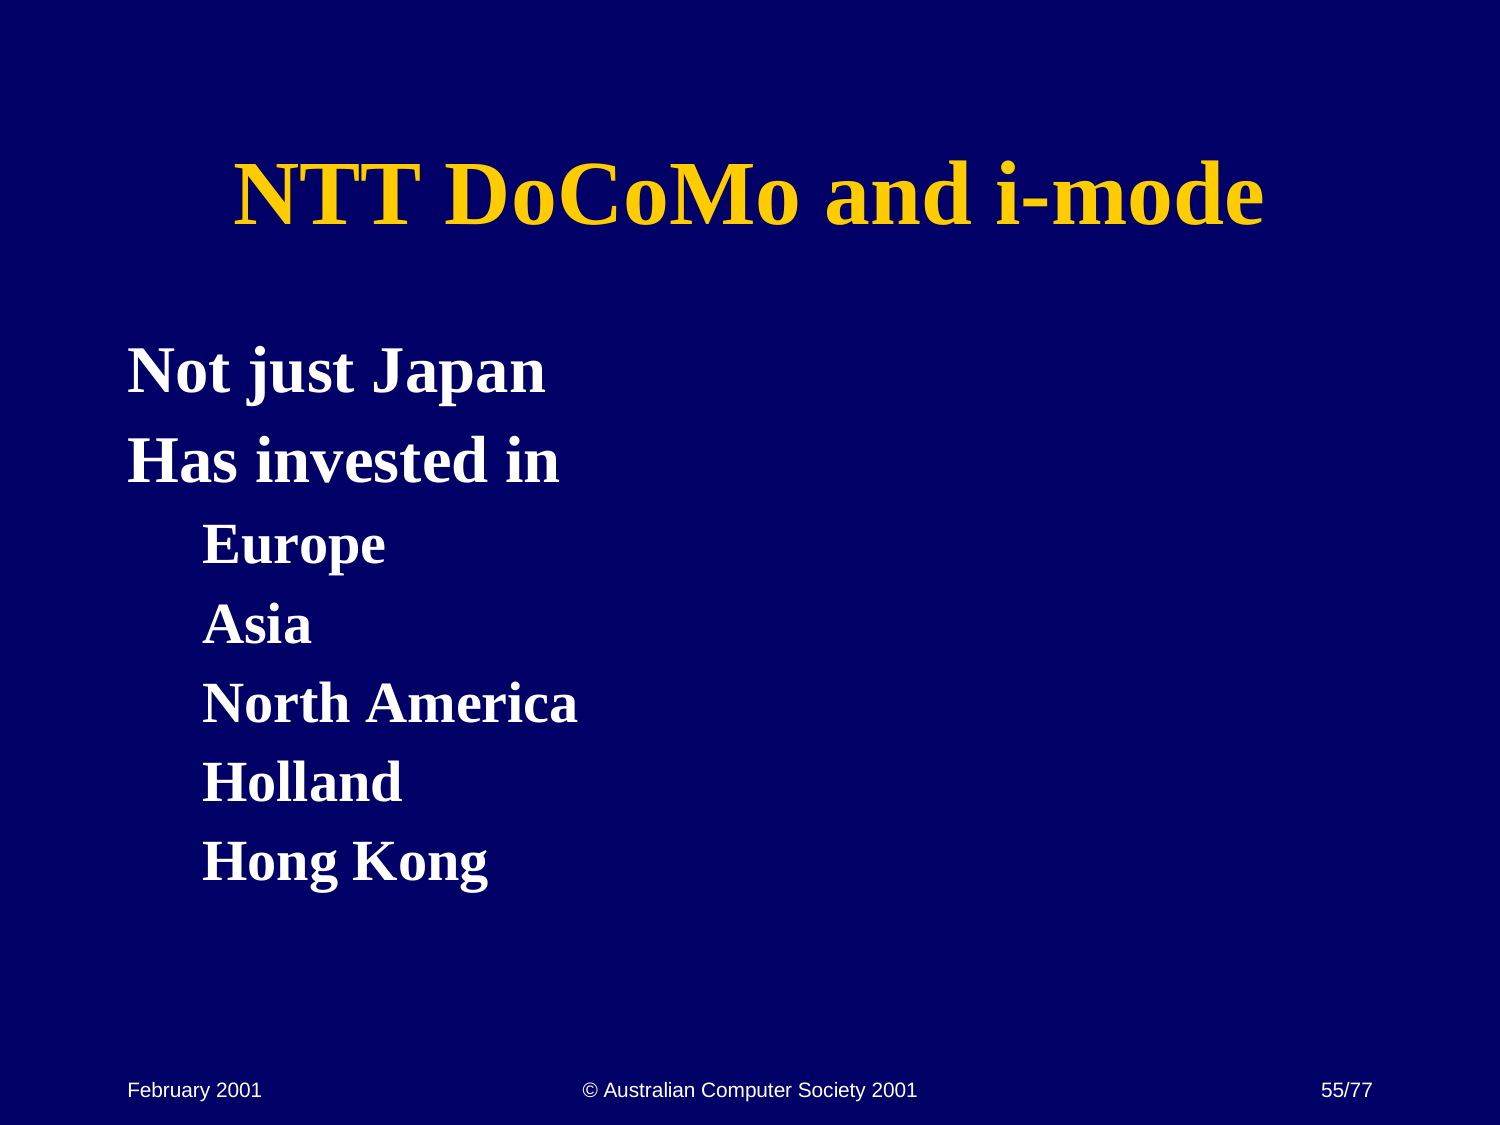

# NTT DoCoMo and i-mode
Not just Japan
Has invested in
Europe
Asia
North America
Holland
Hong Kong
February 2001
© Australian Computer Society 2001
55